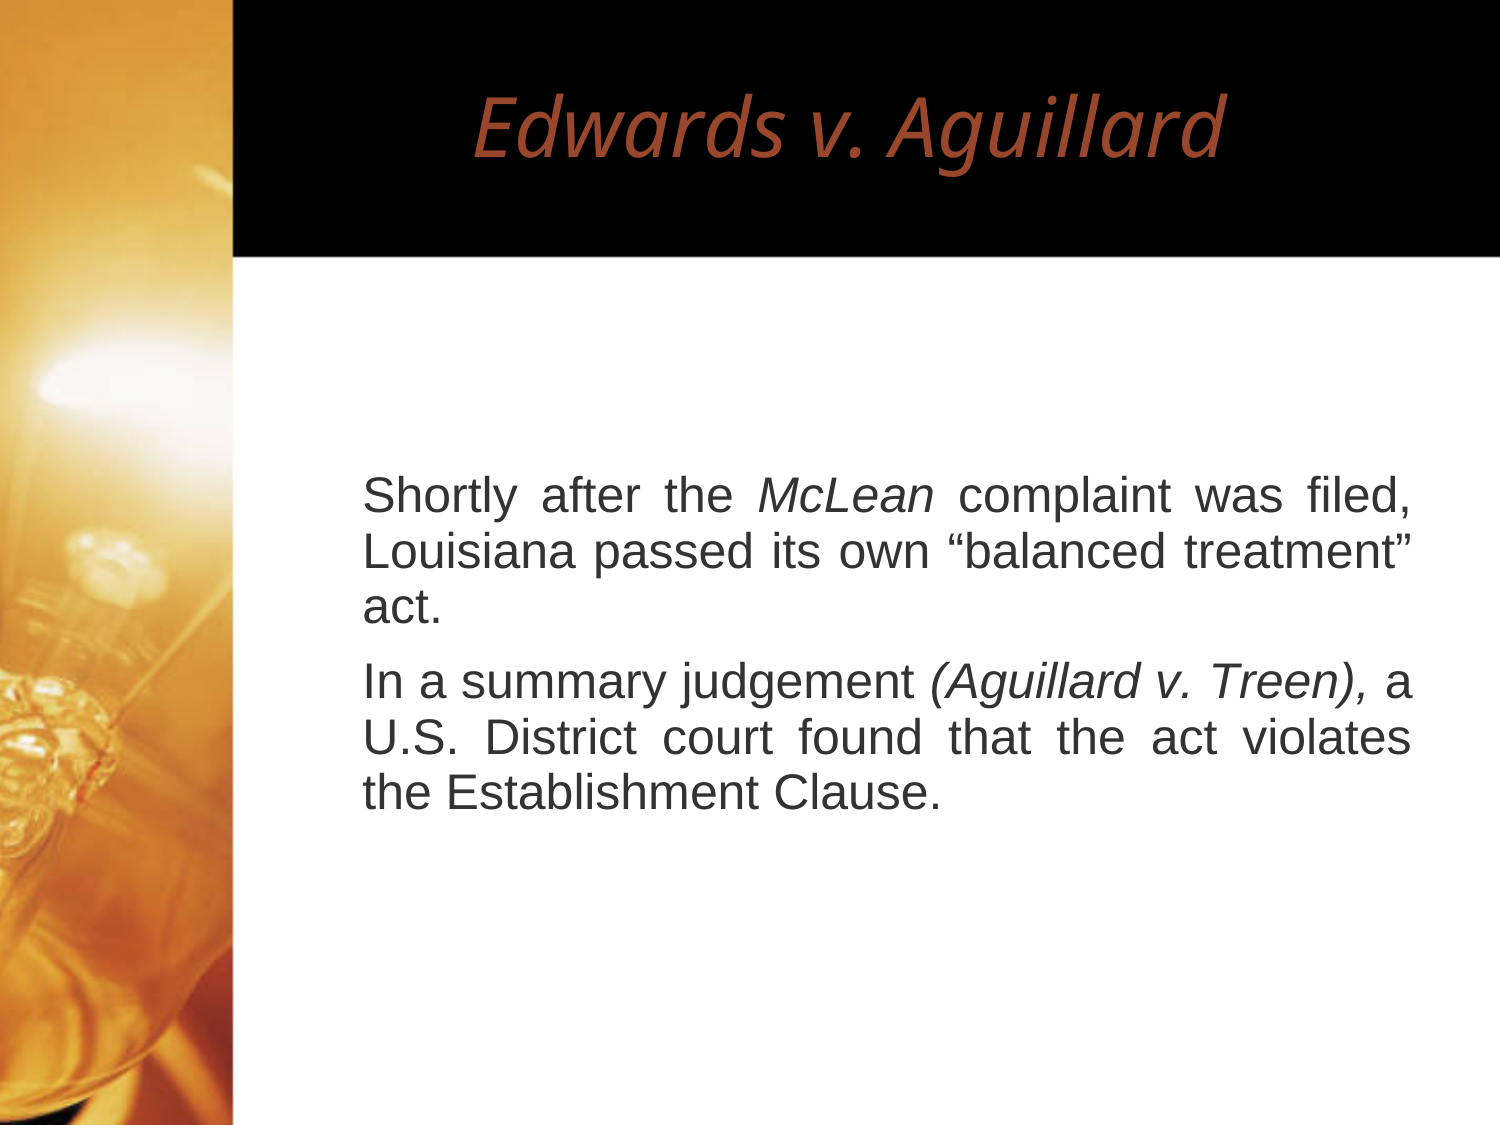

# Edwards v. Aguillard
Shortly after the McLean complaint was filed, Louisiana passed its own “balanced treatment” act.
In a summary judgement (Aguillard v. Treen), a U.S. District court found that the act violates the Establishment Clause.